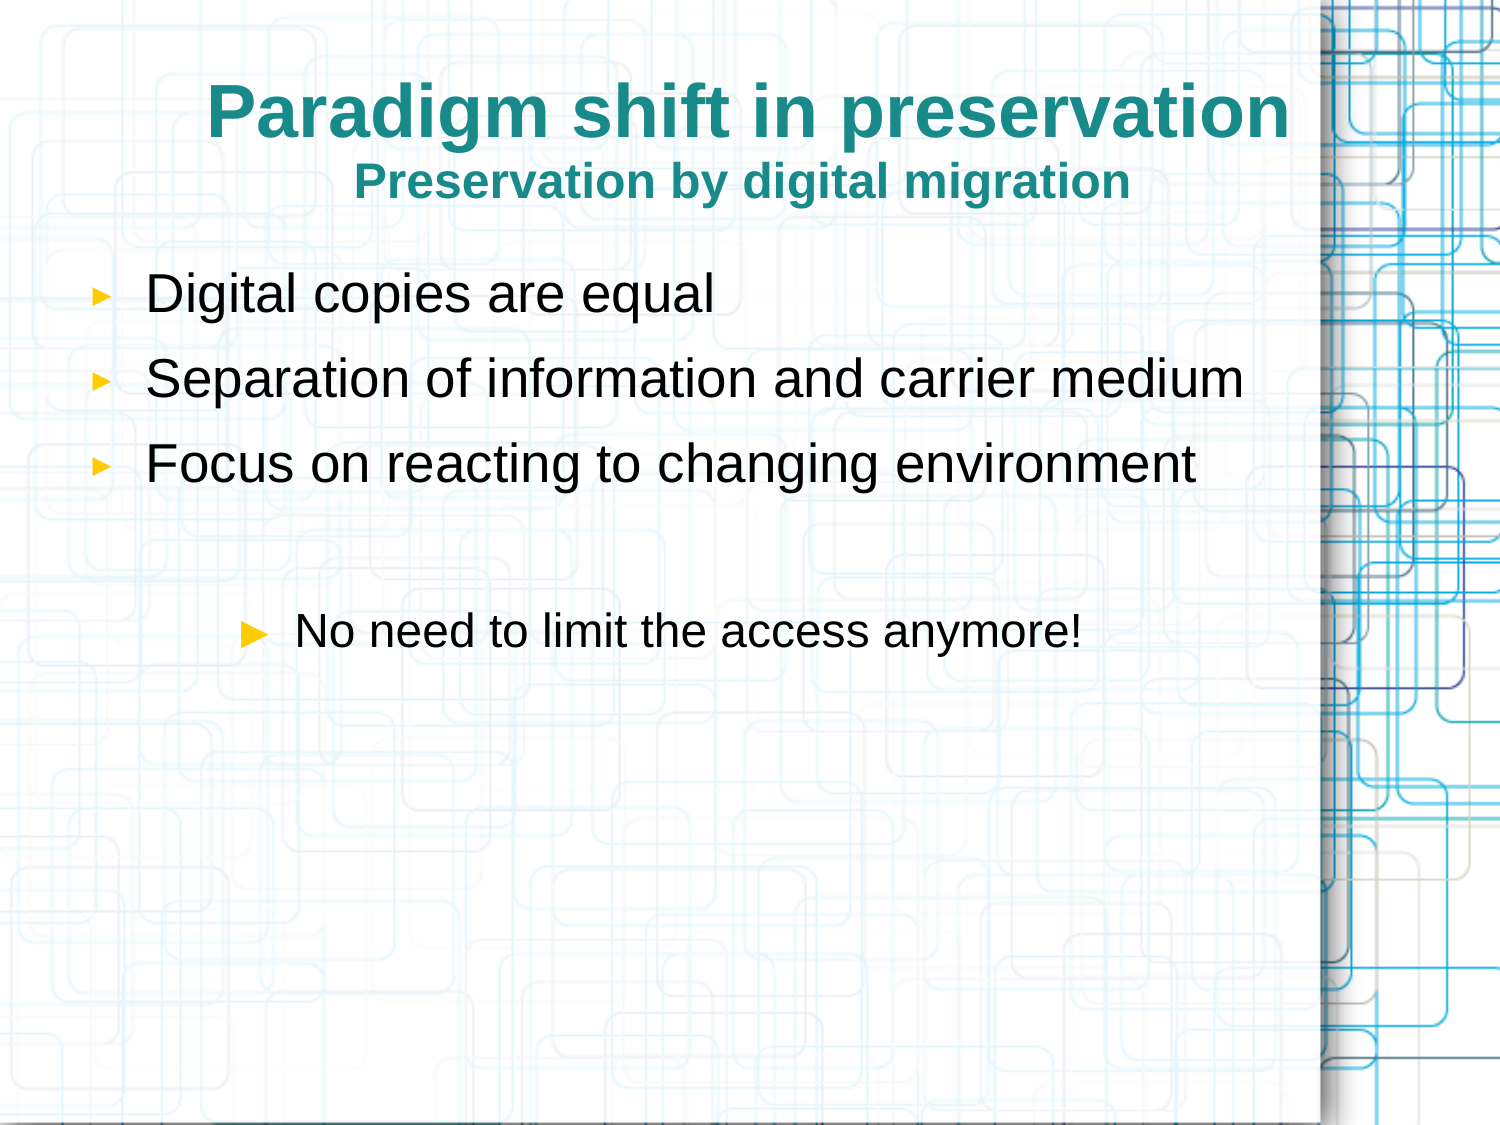

# Paradigm shift in preservation Preservation by digital migration
Digital copies are equal
Separation of information and carrier medium
Focus on reacting to changing environment
No need to limit the access anymore!